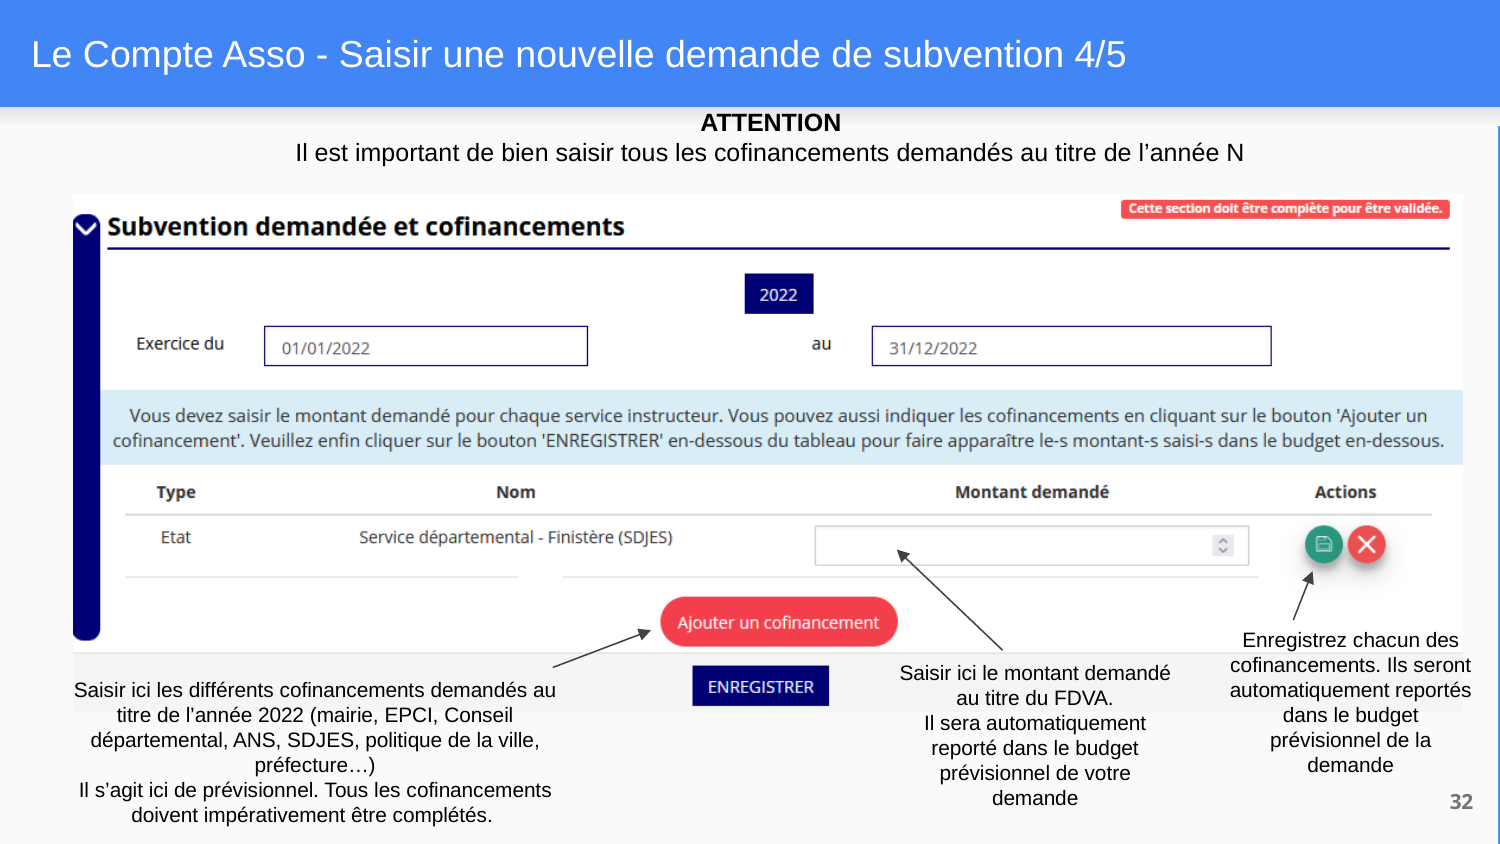

# Le Compte Asso - Saisir une nouvelle demande de subvention 4/5
ATTENTION
Il est important de bien saisir tous les cofinancements demandés au titre de l’année N
Enregistrez chacun des cofinancements. Ils seront automatiquement reportés dans le budget prévisionnel de la demande
Saisir ici le montant demandé au titre du FDVA.
Il sera automatiquement reporté dans le budget prévisionnel de votre demande
Saisir ici les différents cofinancements demandés au titre de l’année 2022 (mairie, EPCI, Conseil départemental, ANS, SDJES, politique de la ville, préfecture…)
Il s’agit ici de prévisionnel. Tous les cofinancements doivent impérativement être complétés.